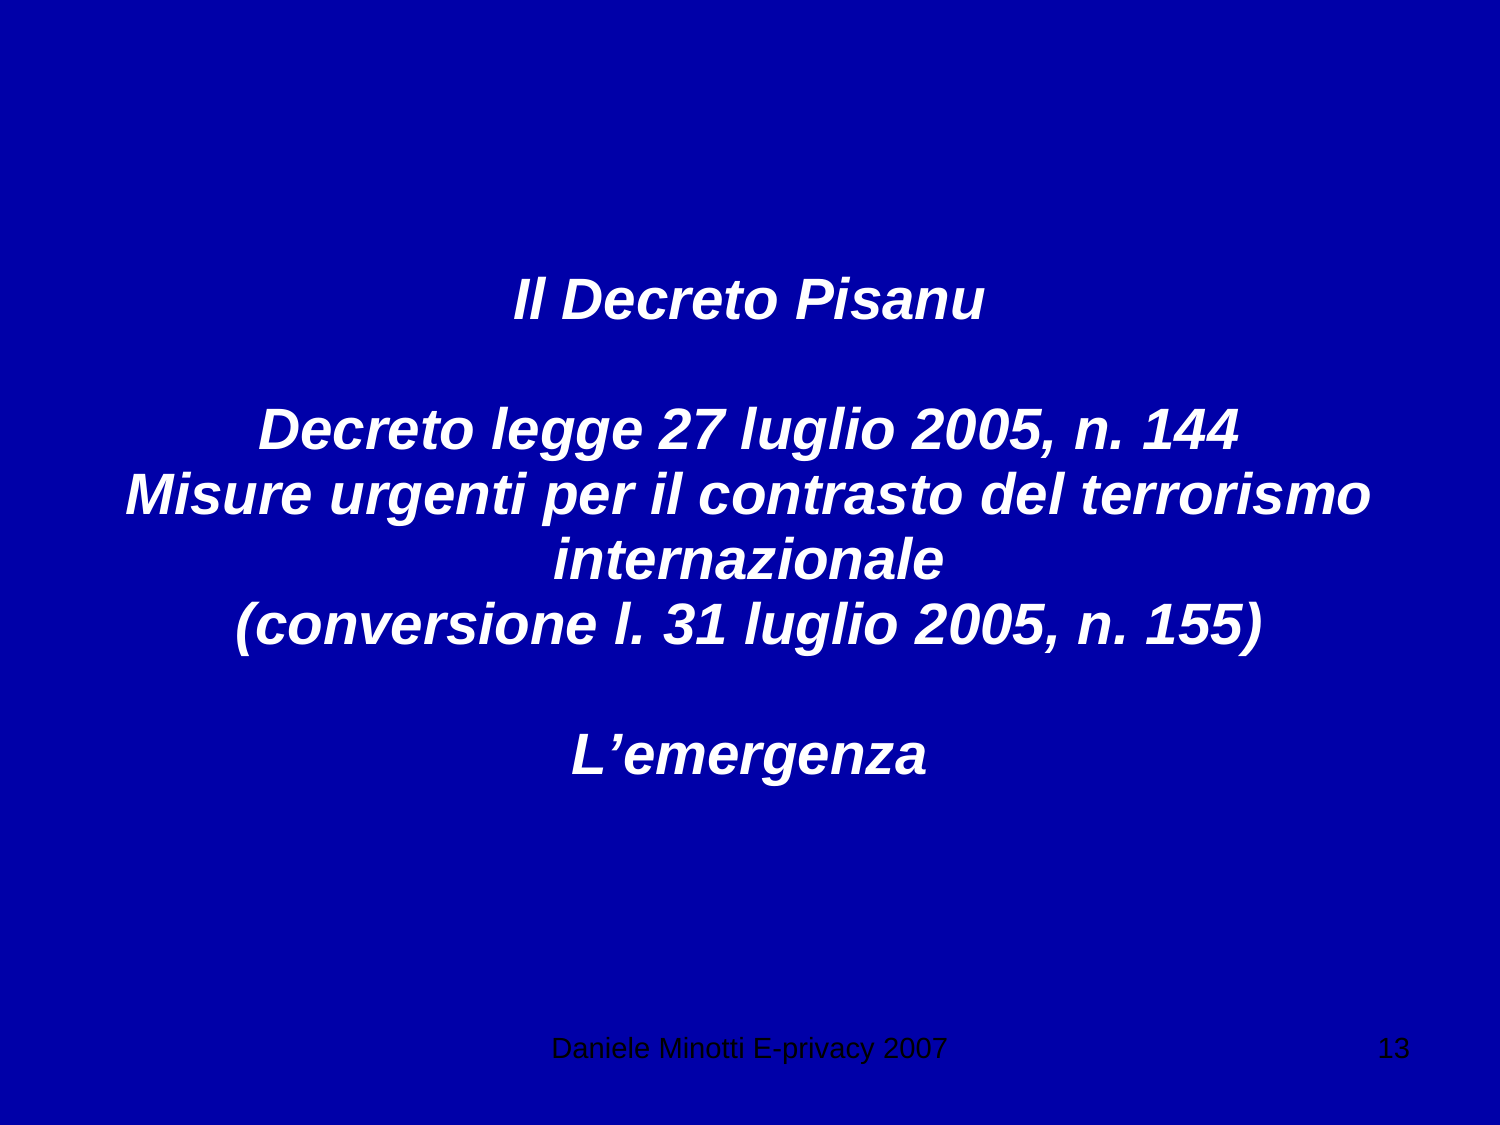

# Il Decreto Pisanu Decreto legge 27 luglio 2005, n. 144 Misure urgenti per il contrasto del terrorismo internazionale (conversione l. 31 luglio 2005, n. 155) L’emergenza
Daniele Minotti E-privacy 2007
13